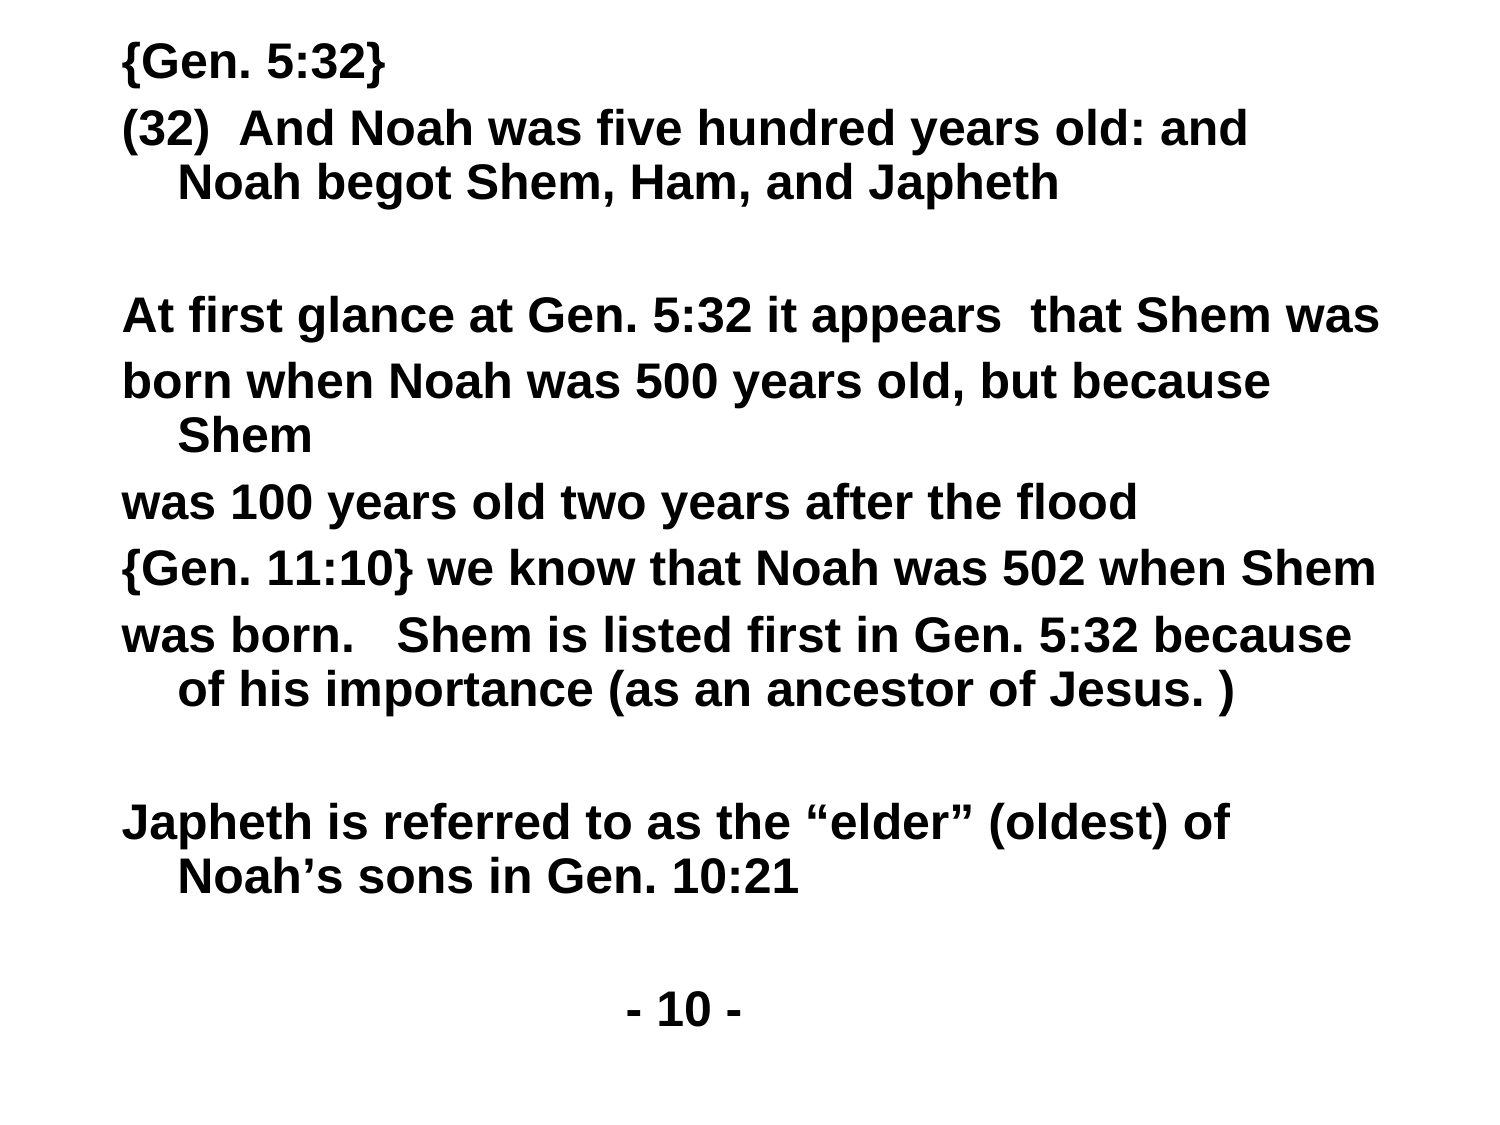

# {Gen. 5:32}
(32) And Noah was five hundred years old: and Noah begot Shem, Ham, and Japheth
At first glance at Gen. 5:32 it appears that Shem was
born when Noah was 500 years old, but because Shem
was 100 years old two years after the flood
{Gen. 11:10} we know that Noah was 502 when Shem
was born. Shem is listed first in Gen. 5:32 because of his importance (as an ancestor of Jesus. )
Japheth is referred to as the “elder” (oldest) of Noah’s sons in Gen. 10:21
 - 10 -